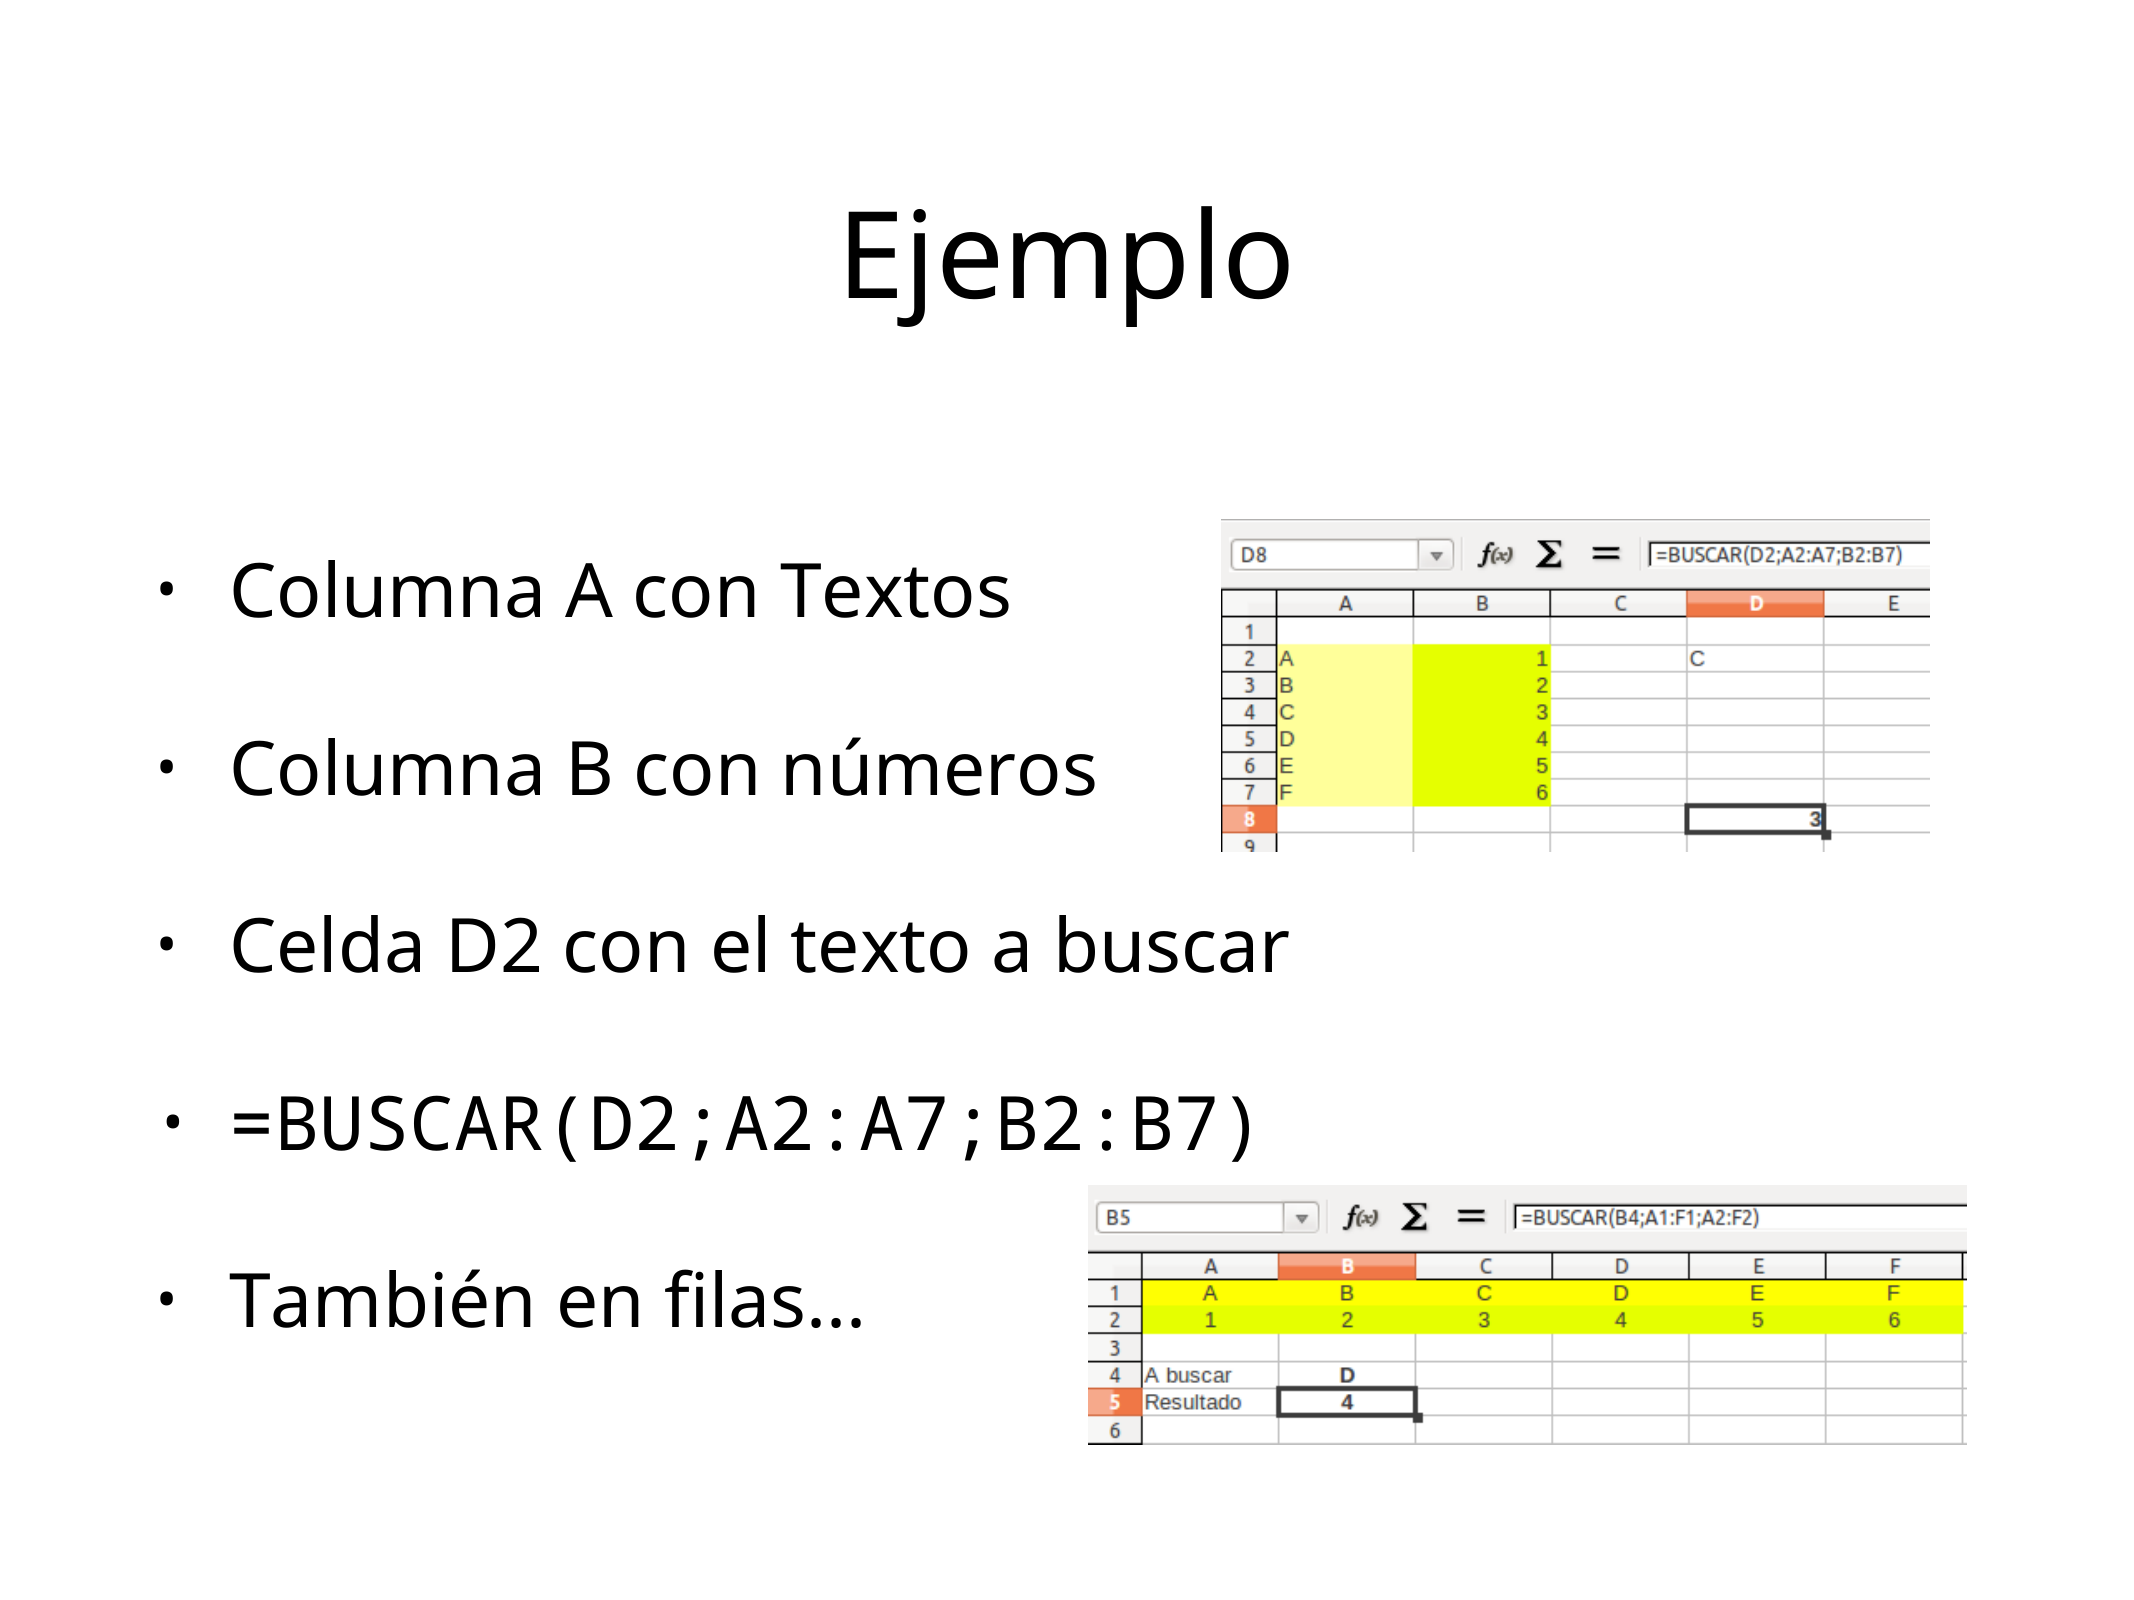

# Ejemplo
Columna A con Textos
Columna B con números
Celda D2 con el texto a buscar
=BUSCAR(D2;A2:A7;B2:B7)
También en filas...